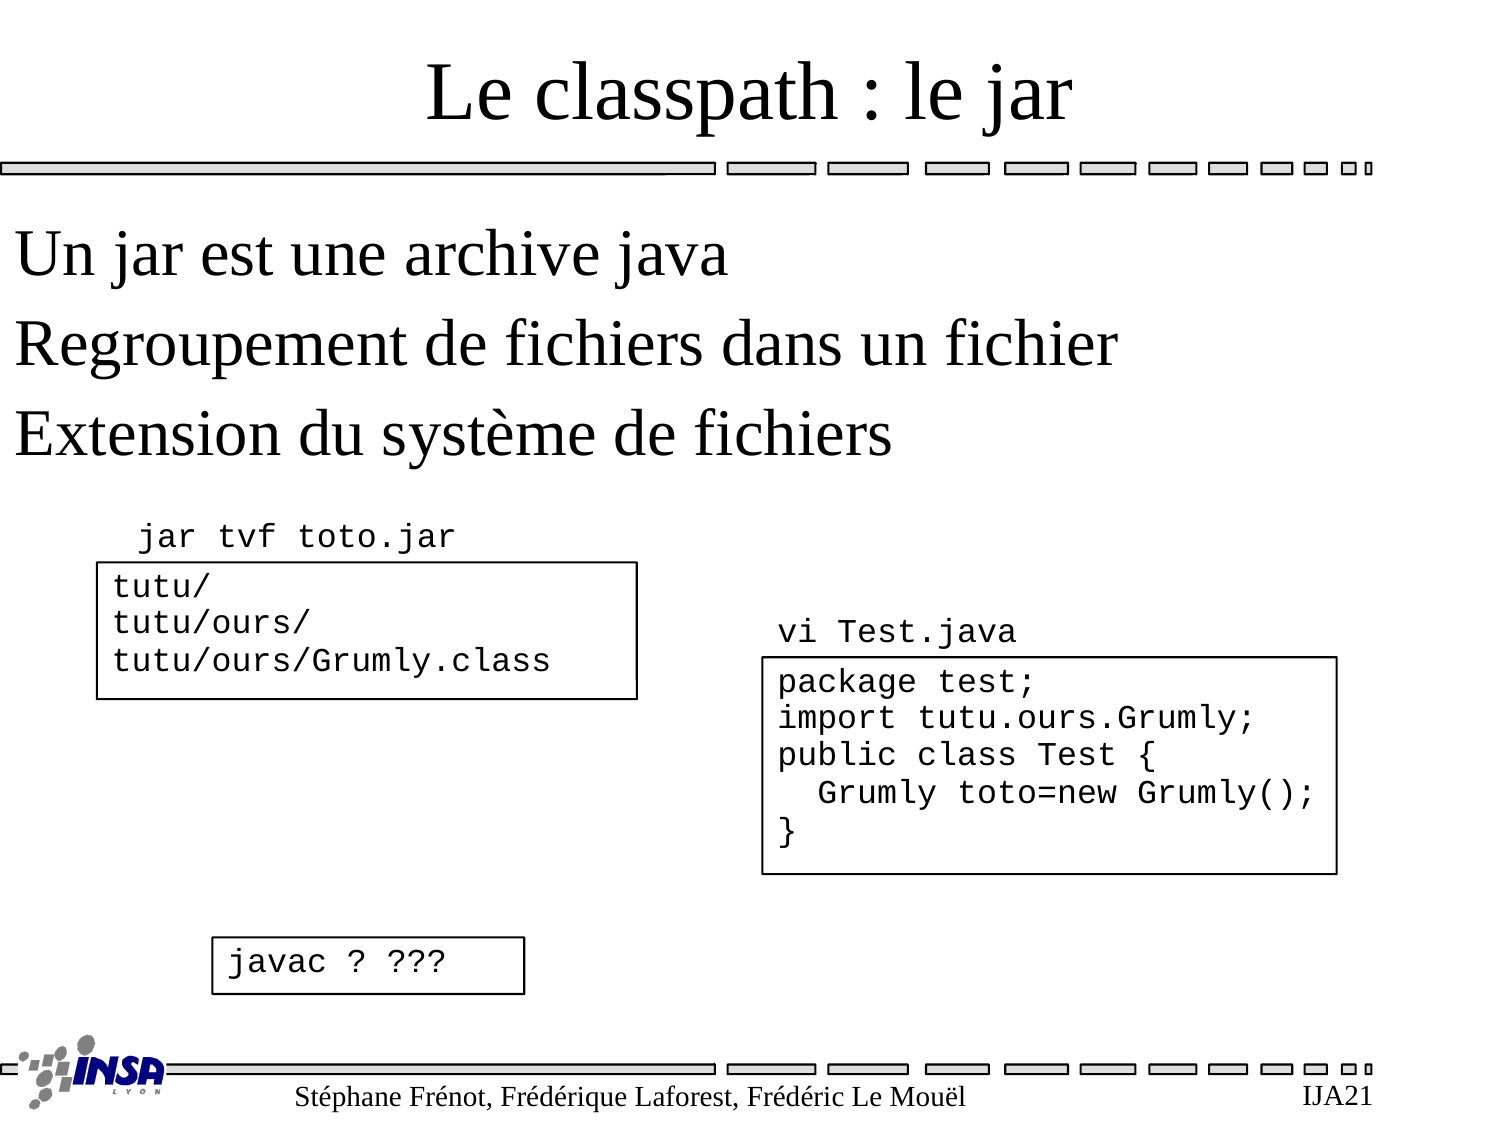

# Le classpath : le jar
Un jar est une archive java
Regroupement de fichiers dans un fichier
Extension du système de fichiers
jar tvf toto.jar
tutu/
tutu/ours/
tutu/ours/Grumly.class
vi Test.java
package test;
import tutu.ours.Grumly;
public class Test {
 Grumly toto=new Grumly();
}
javac ? ???